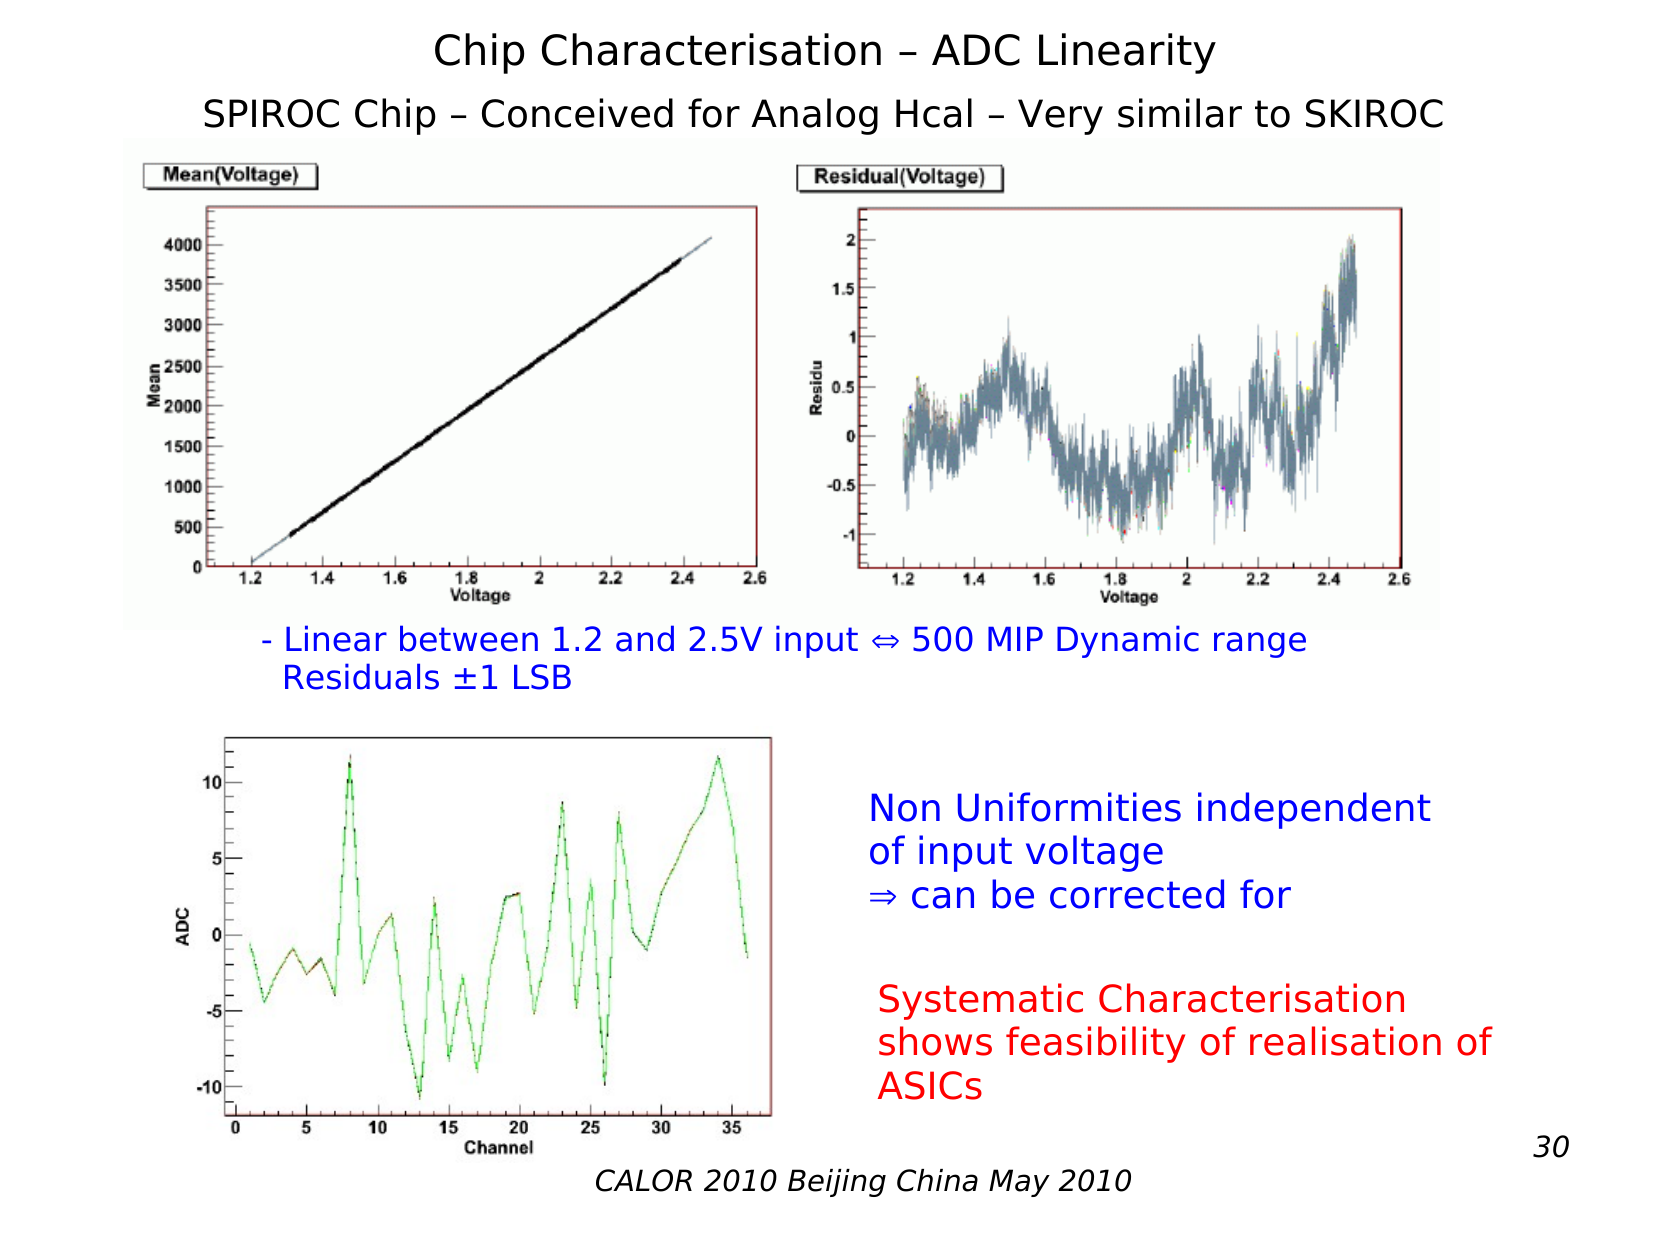

Chip Characterisation – ADC Linearity
SPIROC Chip – Conceived for Analog Hcal – Very similar to SKIROC
- Linear between 1.2 and 2.5V input ⇔ 500 MIP Dynamic range
 Residuals ±1 LSB
Non Uniformities independent
of input voltage
⇒ can be corrected for
Systematic Characterisation
shows feasibility of realisation of
ASICs
Comite d'evaluation
30